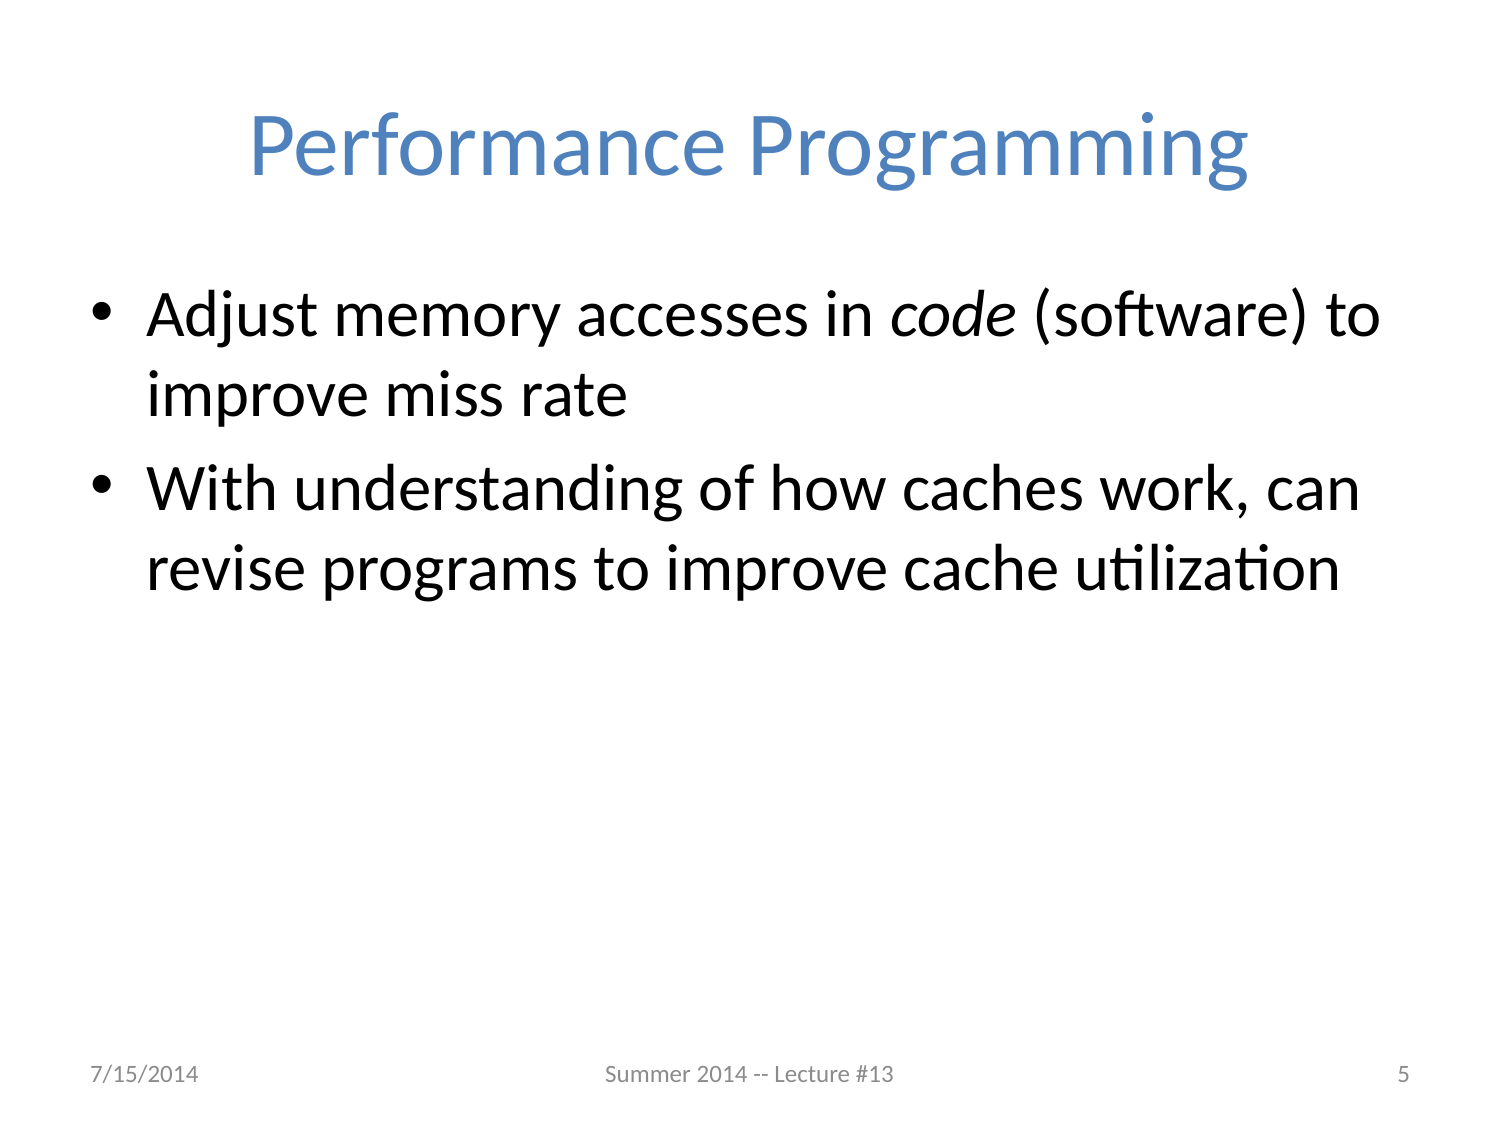

# Performance Programming
Adjust memory accesses in code (software) to improve miss rate
With understanding of how caches work, can revise programs to improve cache utilization
7/15/2014
Summer 2014 -- Lecture #13